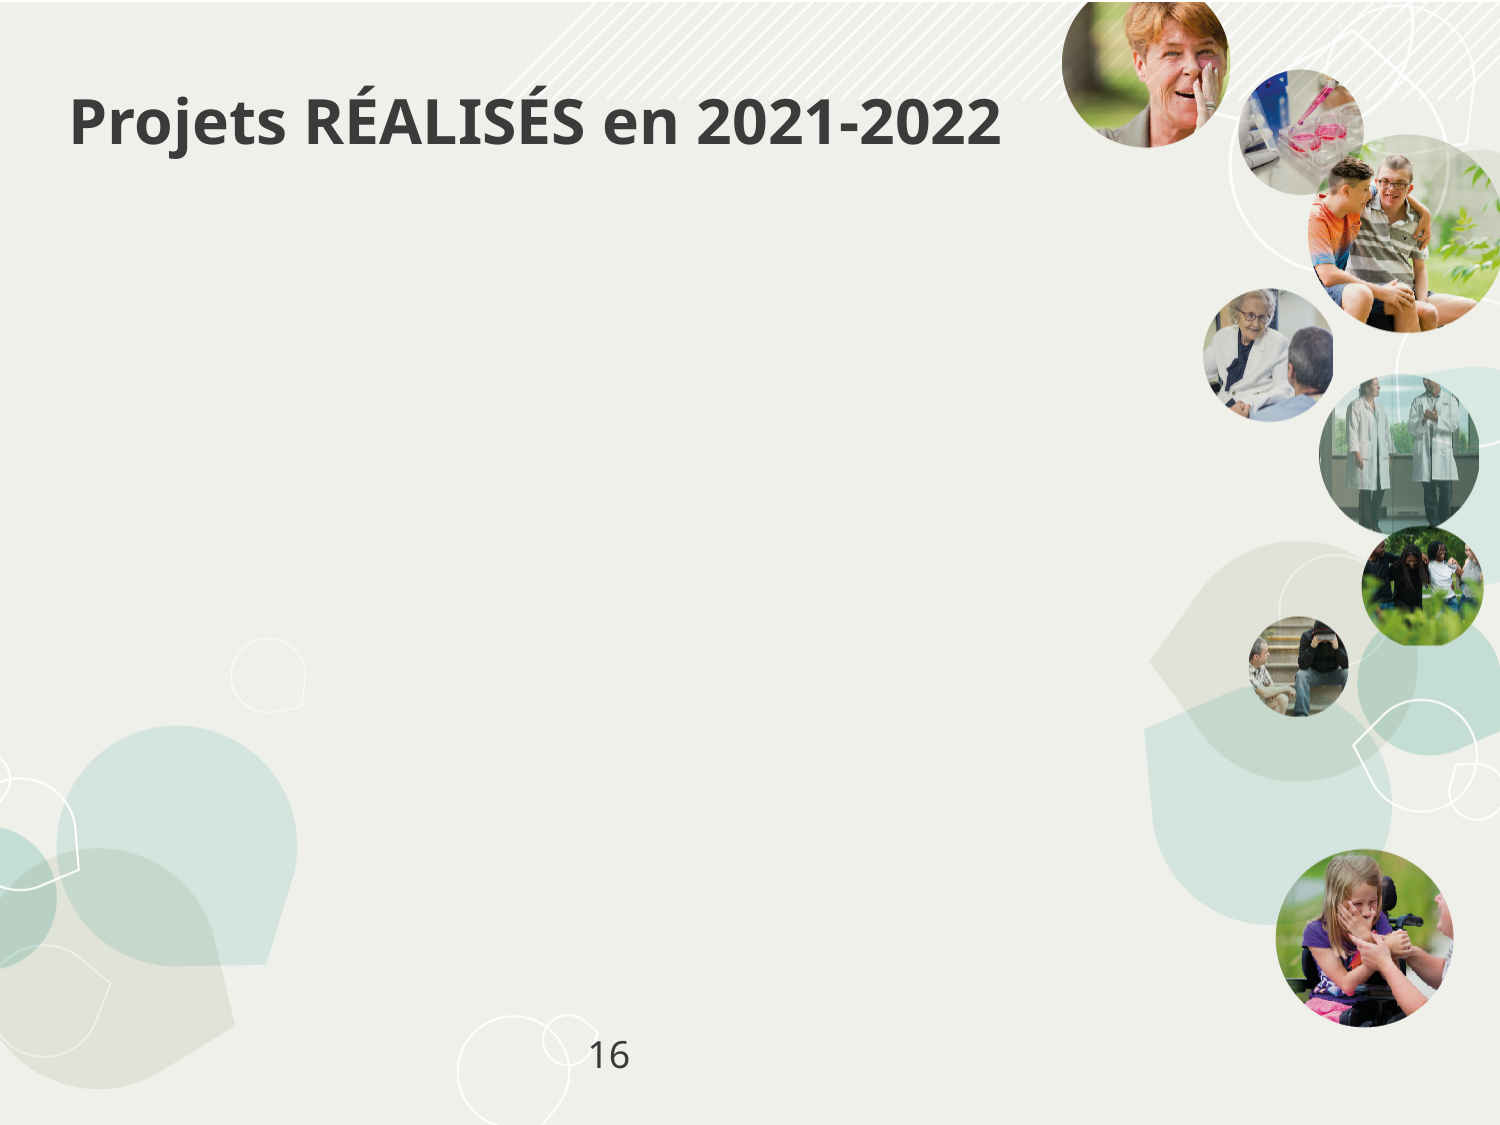

Projets RÉALISÉS en 2021-2022
Rédaction d’un avis de recommandation au sujet du rehaussement de l'intégration de la relève
Activité Facebook «Meilleure tutrice»;
Création d’un Comité d’étudiants en soins infirmiers;
Établissement de plusieurs collaborations à l'interne et à l'externe;
Série de podcasts des membres du CRI;
Présentation de la formation "Comment démarrer un CRI" au forum des CIIA de l’OIIAQ;
Collaboration à la planification et l'animation de la «Journée relève» du CIUSSS de l'Estrie - CHUS.